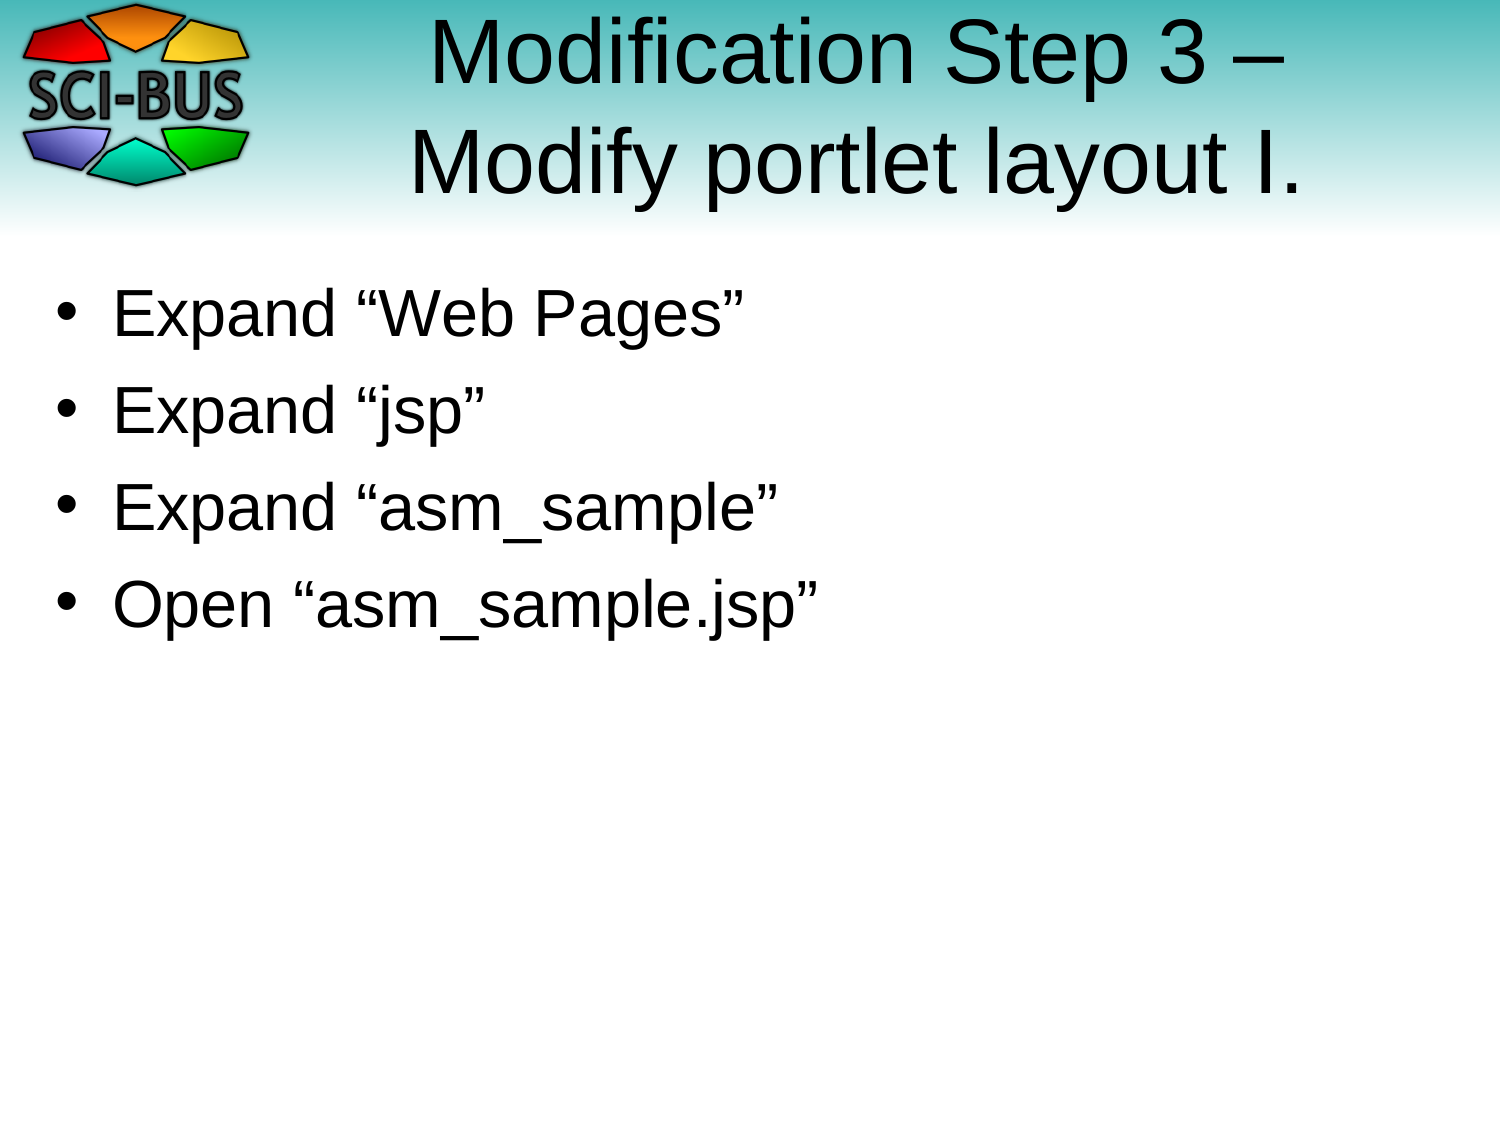

# Modification Step 3 – Modify portlet layout I.
Expand “Web Pages”
Expand “jsp”
Expand “asm_sample”
Open “asm_sample.jsp”